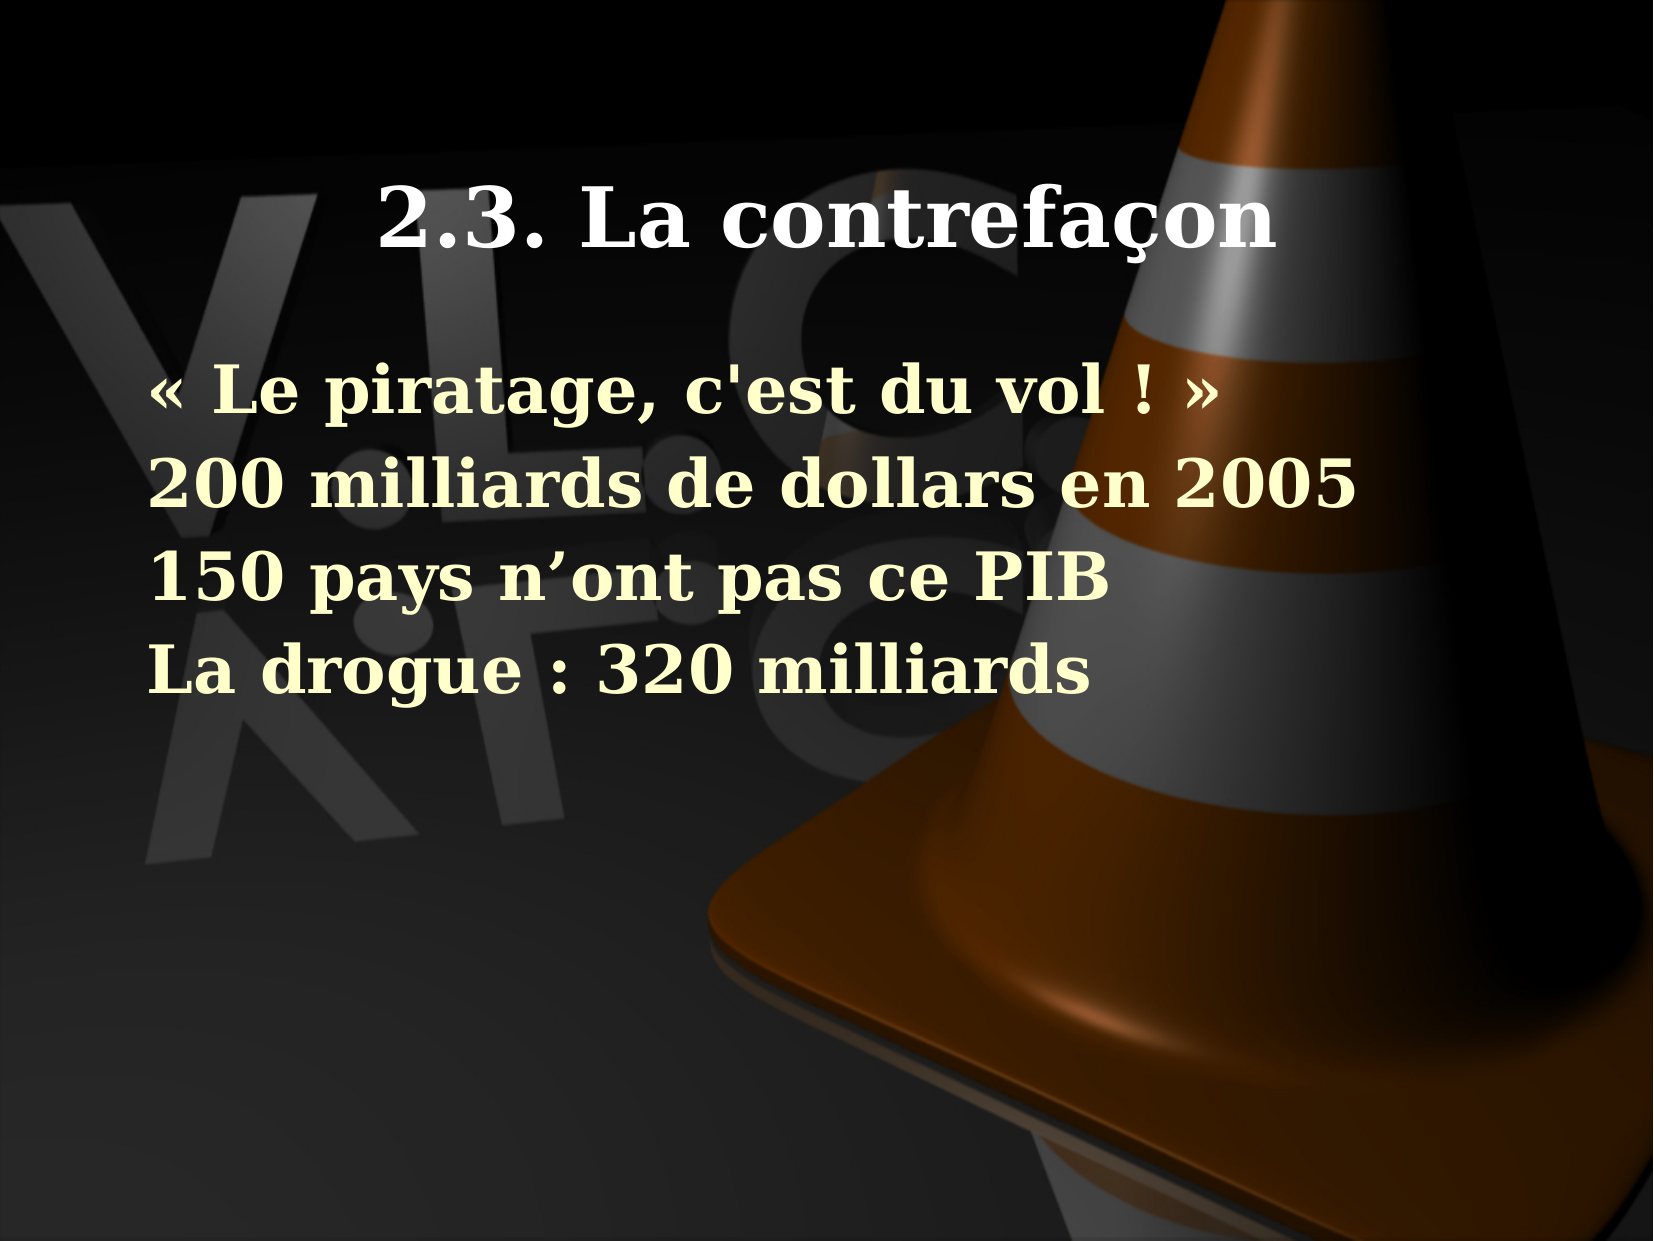

# 2.3. La contrefaçon
« Le piratage, c'est du vol ! »
200 milliards de dollars en 2005
150 pays n’ont pas ce PIB
La drogue : 320 milliards